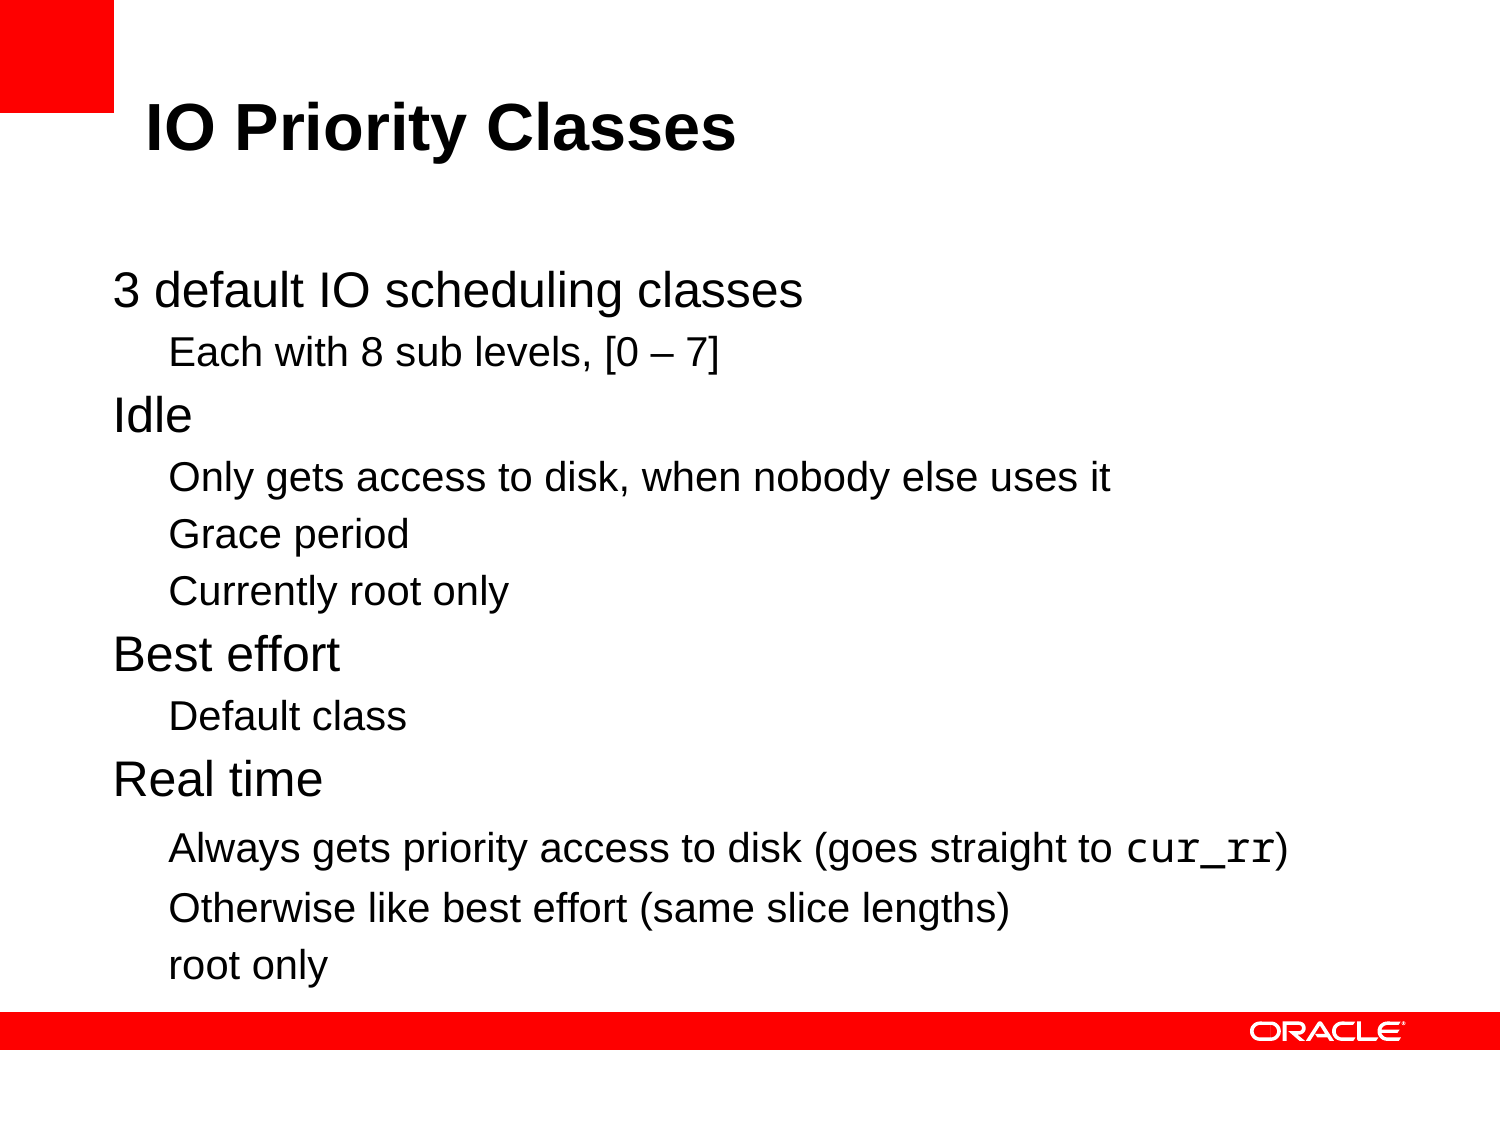

# IO Priority Classes
3 default IO scheduling classes
Each with 8 sub levels, [0 – 7]
Idle
Only gets access to disk, when nobody else uses it
Grace period
Currently root only
Best effort
Default class
Real time
Always gets priority access to disk (goes straight to cur_rr)
Otherwise like best effort (same slice lengths)
root only